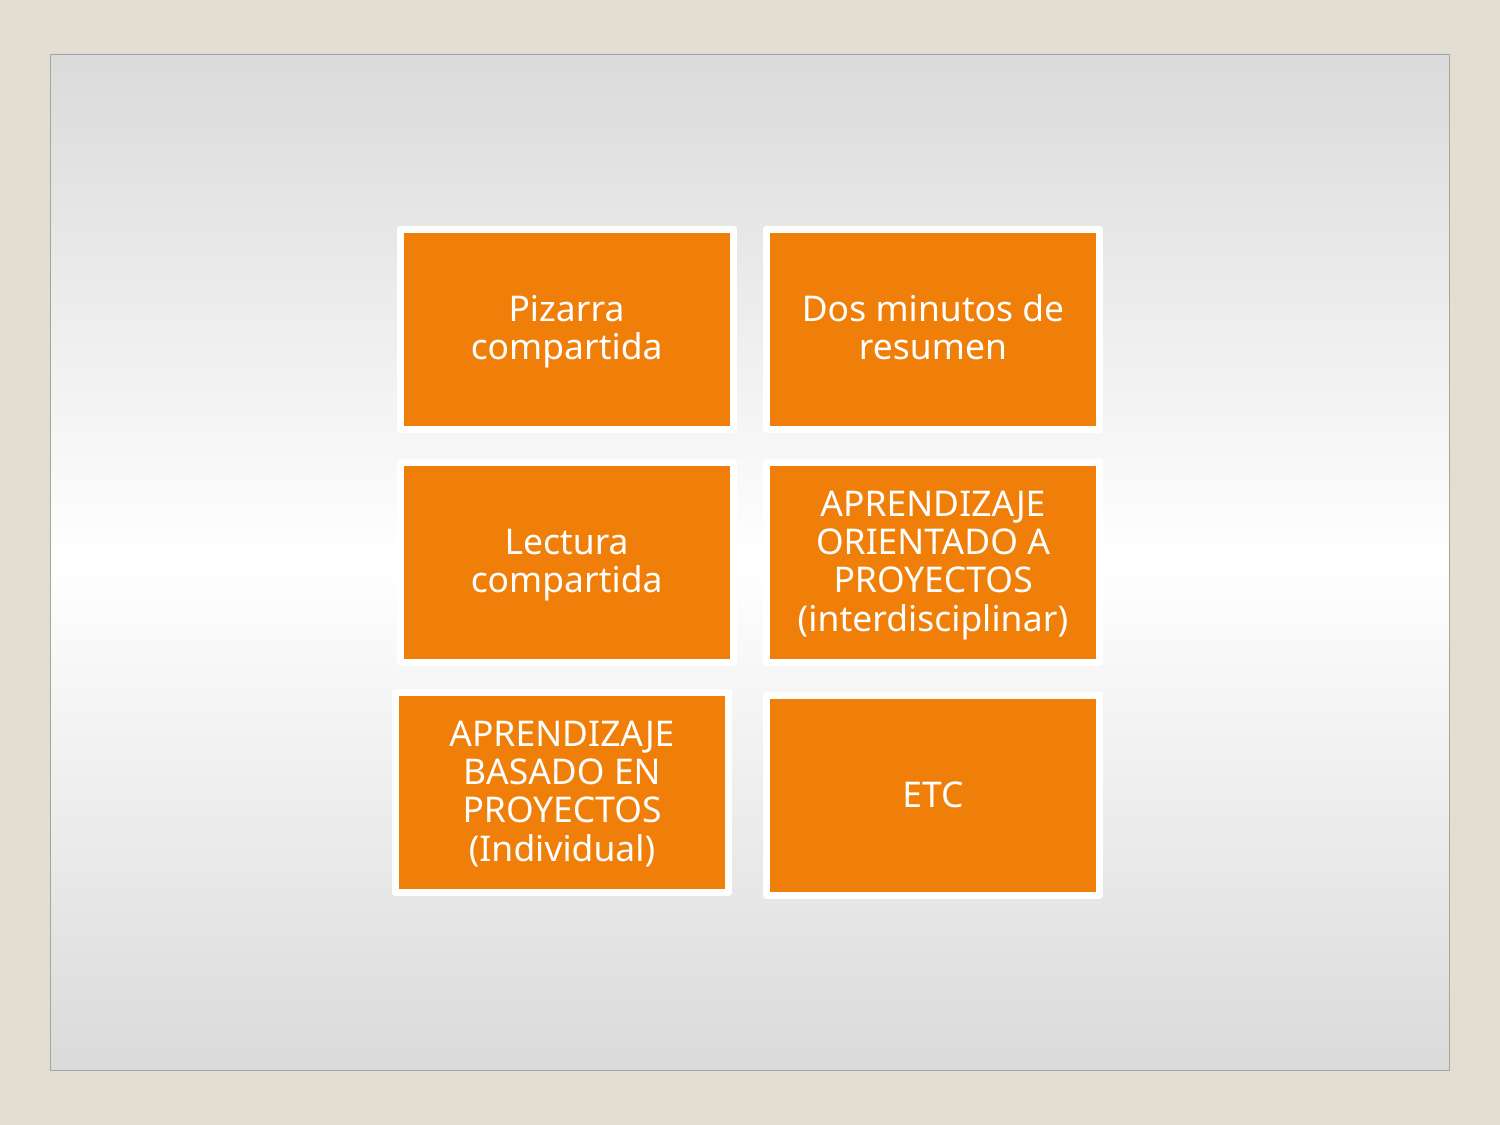

Pizarra compartida
Dos minutos de resumen
Lectura compartida
APRENDIZAJE ORIENTADO A PROYECTOS
(interdisciplinar)
APRENDIZAJE BASADO EN PROYECTOS
(Individual)
ETC